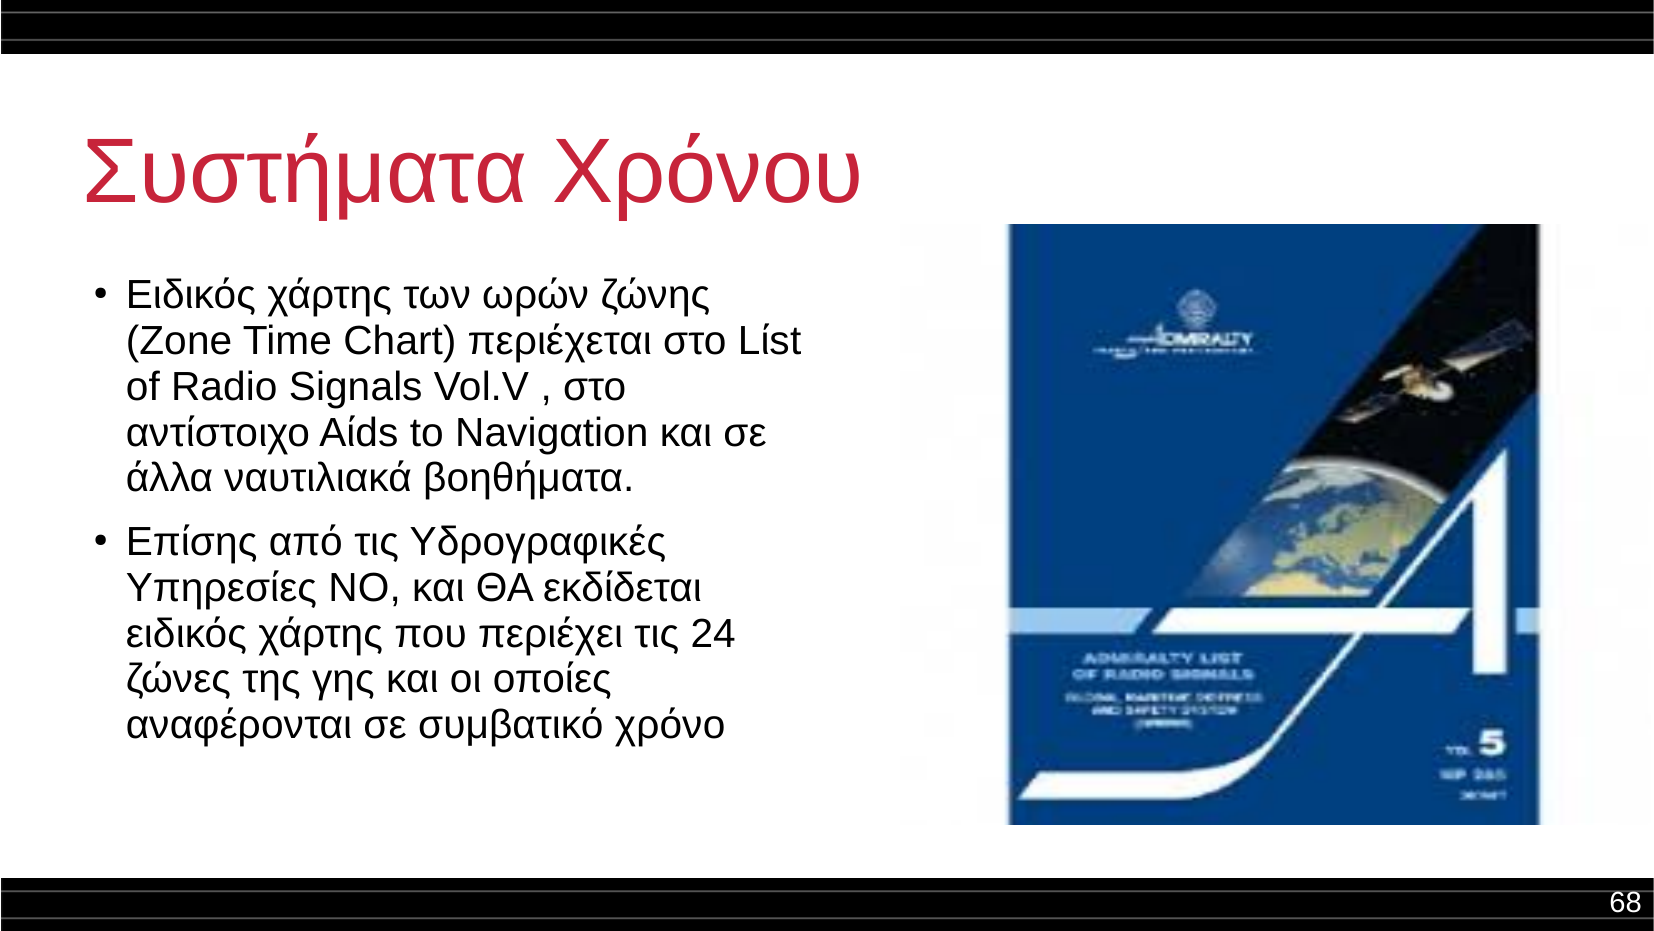

# Συστήματα Χρόνου
Ειδικός χάρτης των ωρών ζώνης (Zone Time Chart) περιέχεται στο Lίst of Radio Signals Vol.V , στο αντίστοιχο Αίds tο Νavigαtion και σε άλλα ναυτιλιακά βοηθήματα.
Επίσης από τις Υδρογραφικές Υπηρεσίες ΝΟ, και ΘΑ εκδίδεται ειδικός χάρτης που περιέχει τις 24 ζώνες της γης και οι οποίες αναφέρονται σε συμβατικό χρόνο